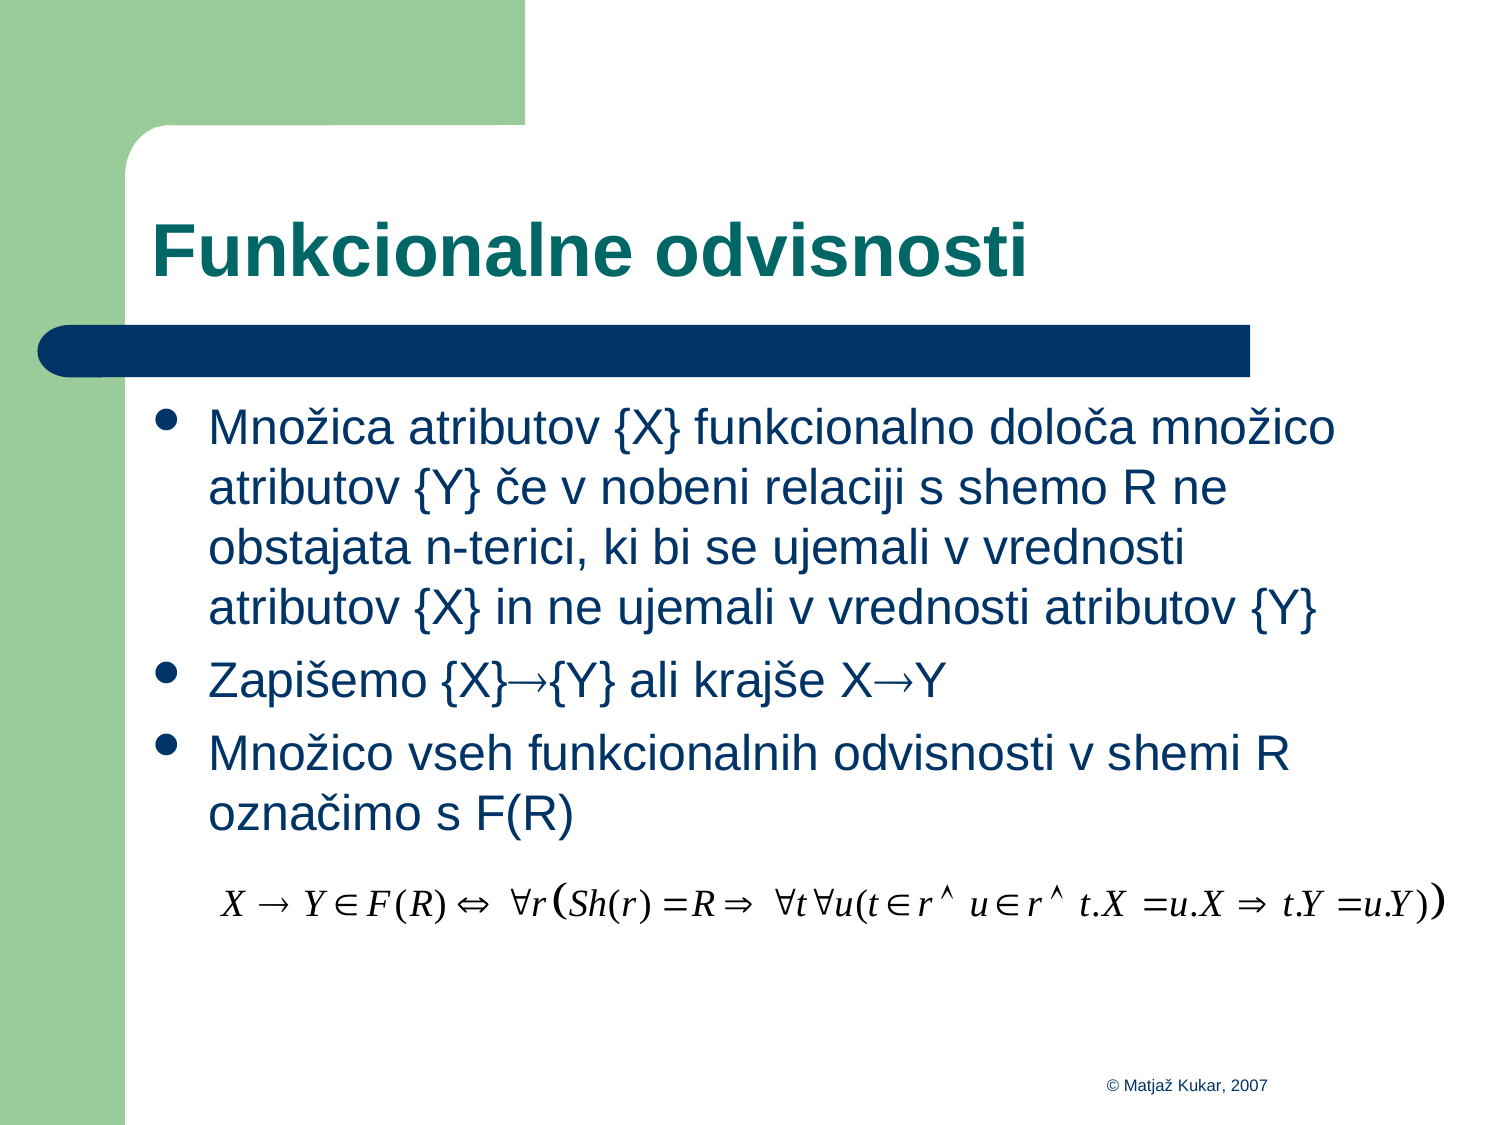

# Funkcionalne odvisnosti
Množica atributov {X} funkcionalno določa množico atributov {Y} če v nobeni relaciji s shemo R ne obstajata n-terici, ki bi se ujemali v vrednosti atributov {X} in ne ujemali v vrednosti atributov {Y}
Zapišemo {X}{Y} ali krajše XY
Množico vseh funkcionalnih odvisnosti v shemi R označimo s F(R)
© Matjaž Kukar, 2007